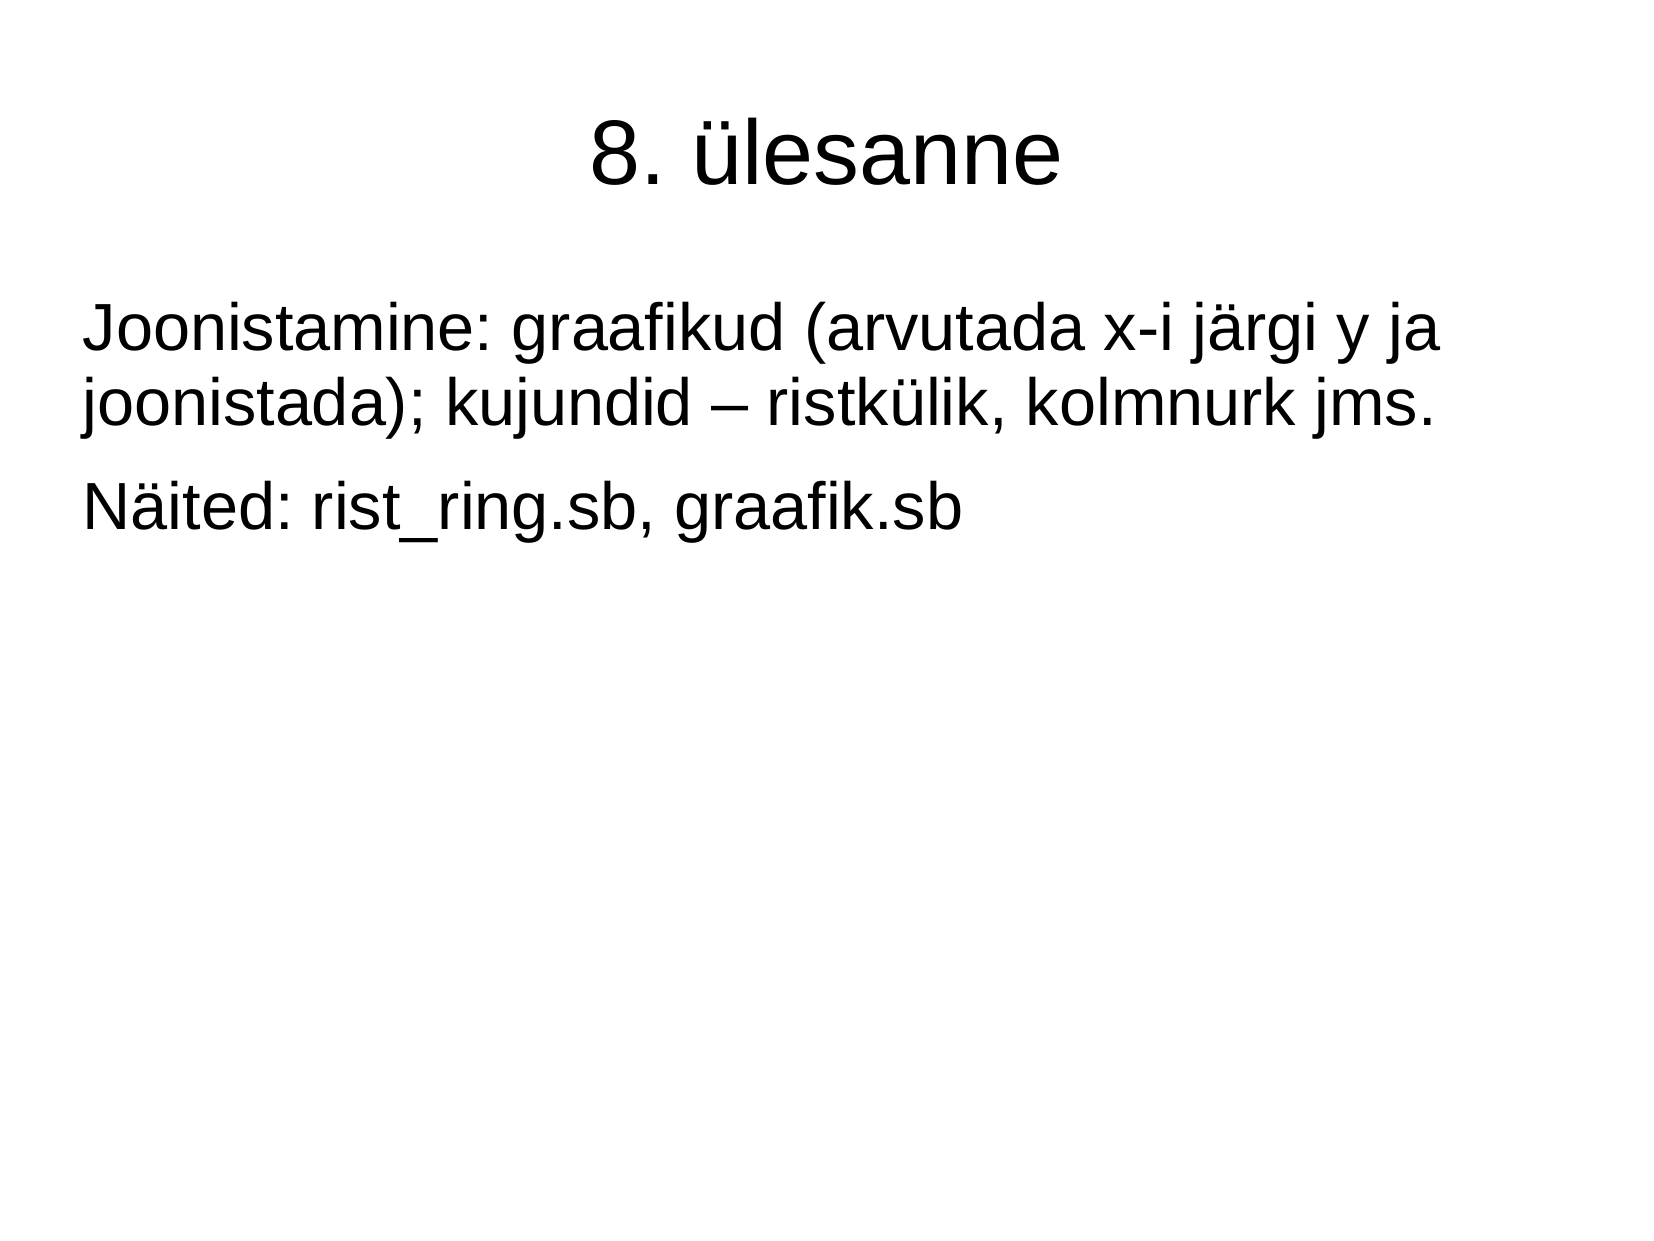

# 8. ülesanne
Joonistamine: graafikud (arvutada x-i järgi y ja joonistada); kujundid – ristkülik, kolmnurk jms.
Näited: rist_ring.sb, graafik.sb